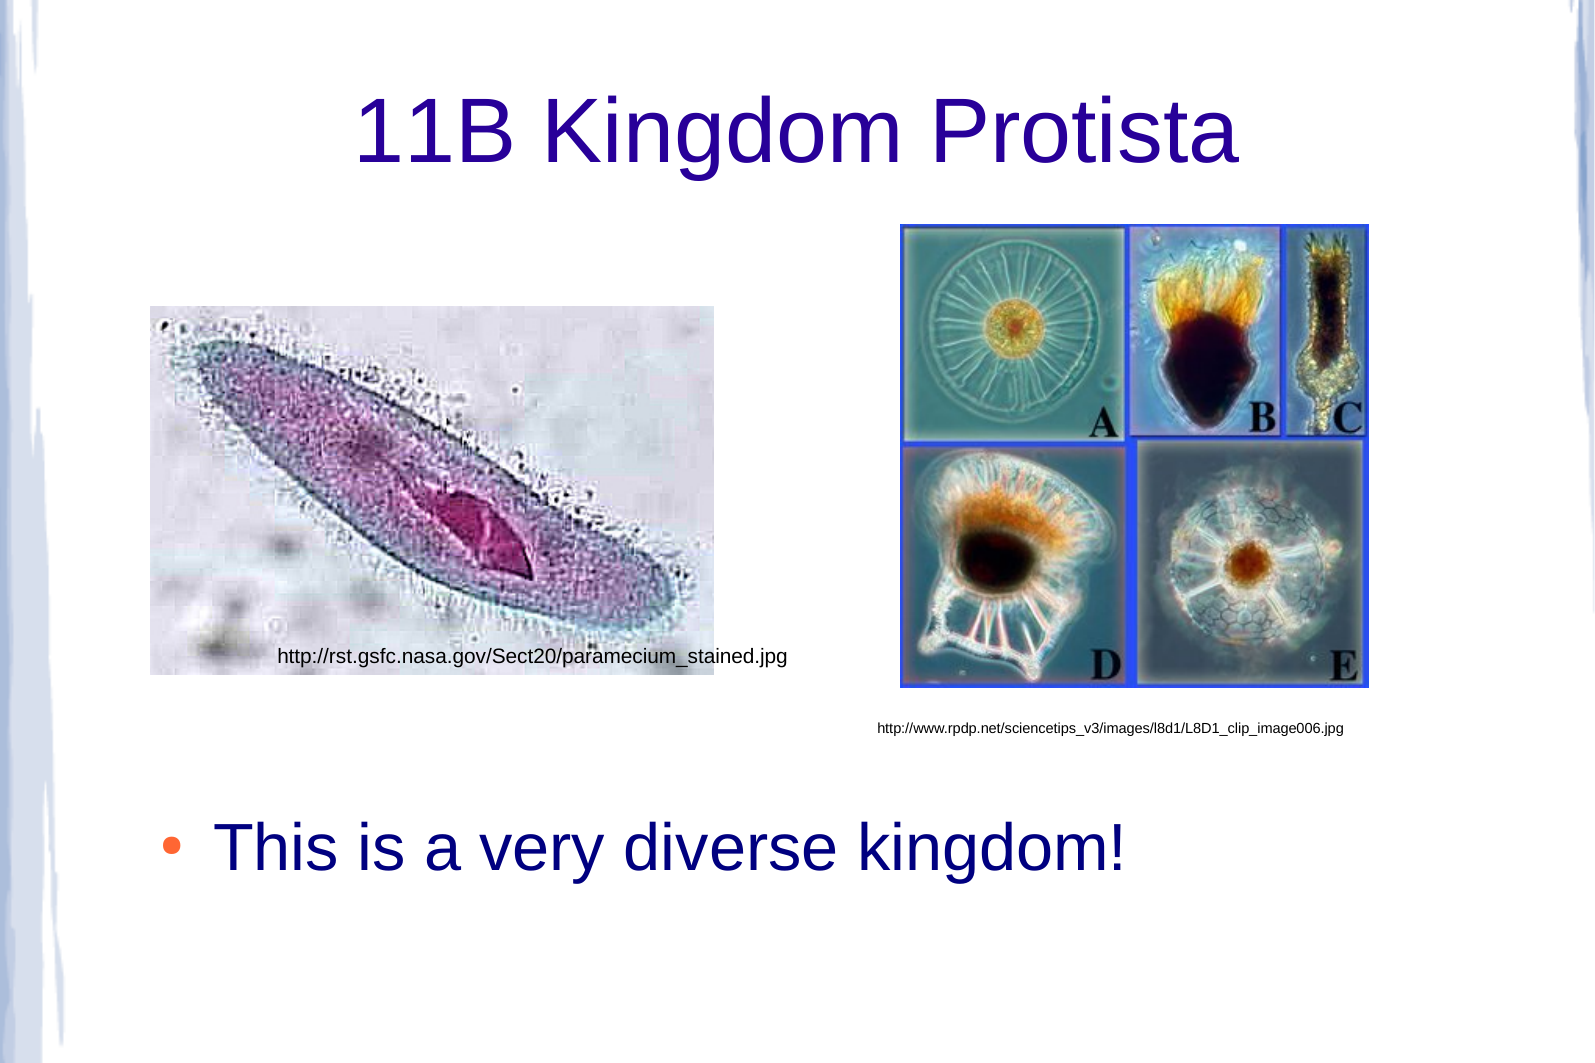

# 11B Kingdom Protista
This is a very diverse kingdom!
http://rst.gsfc.nasa.gov/Sect20/paramecium_stained.jpg
http://www.rpdp.net/sciencetips_v3/images/l8d1/L8D1_clip_image006.jpg